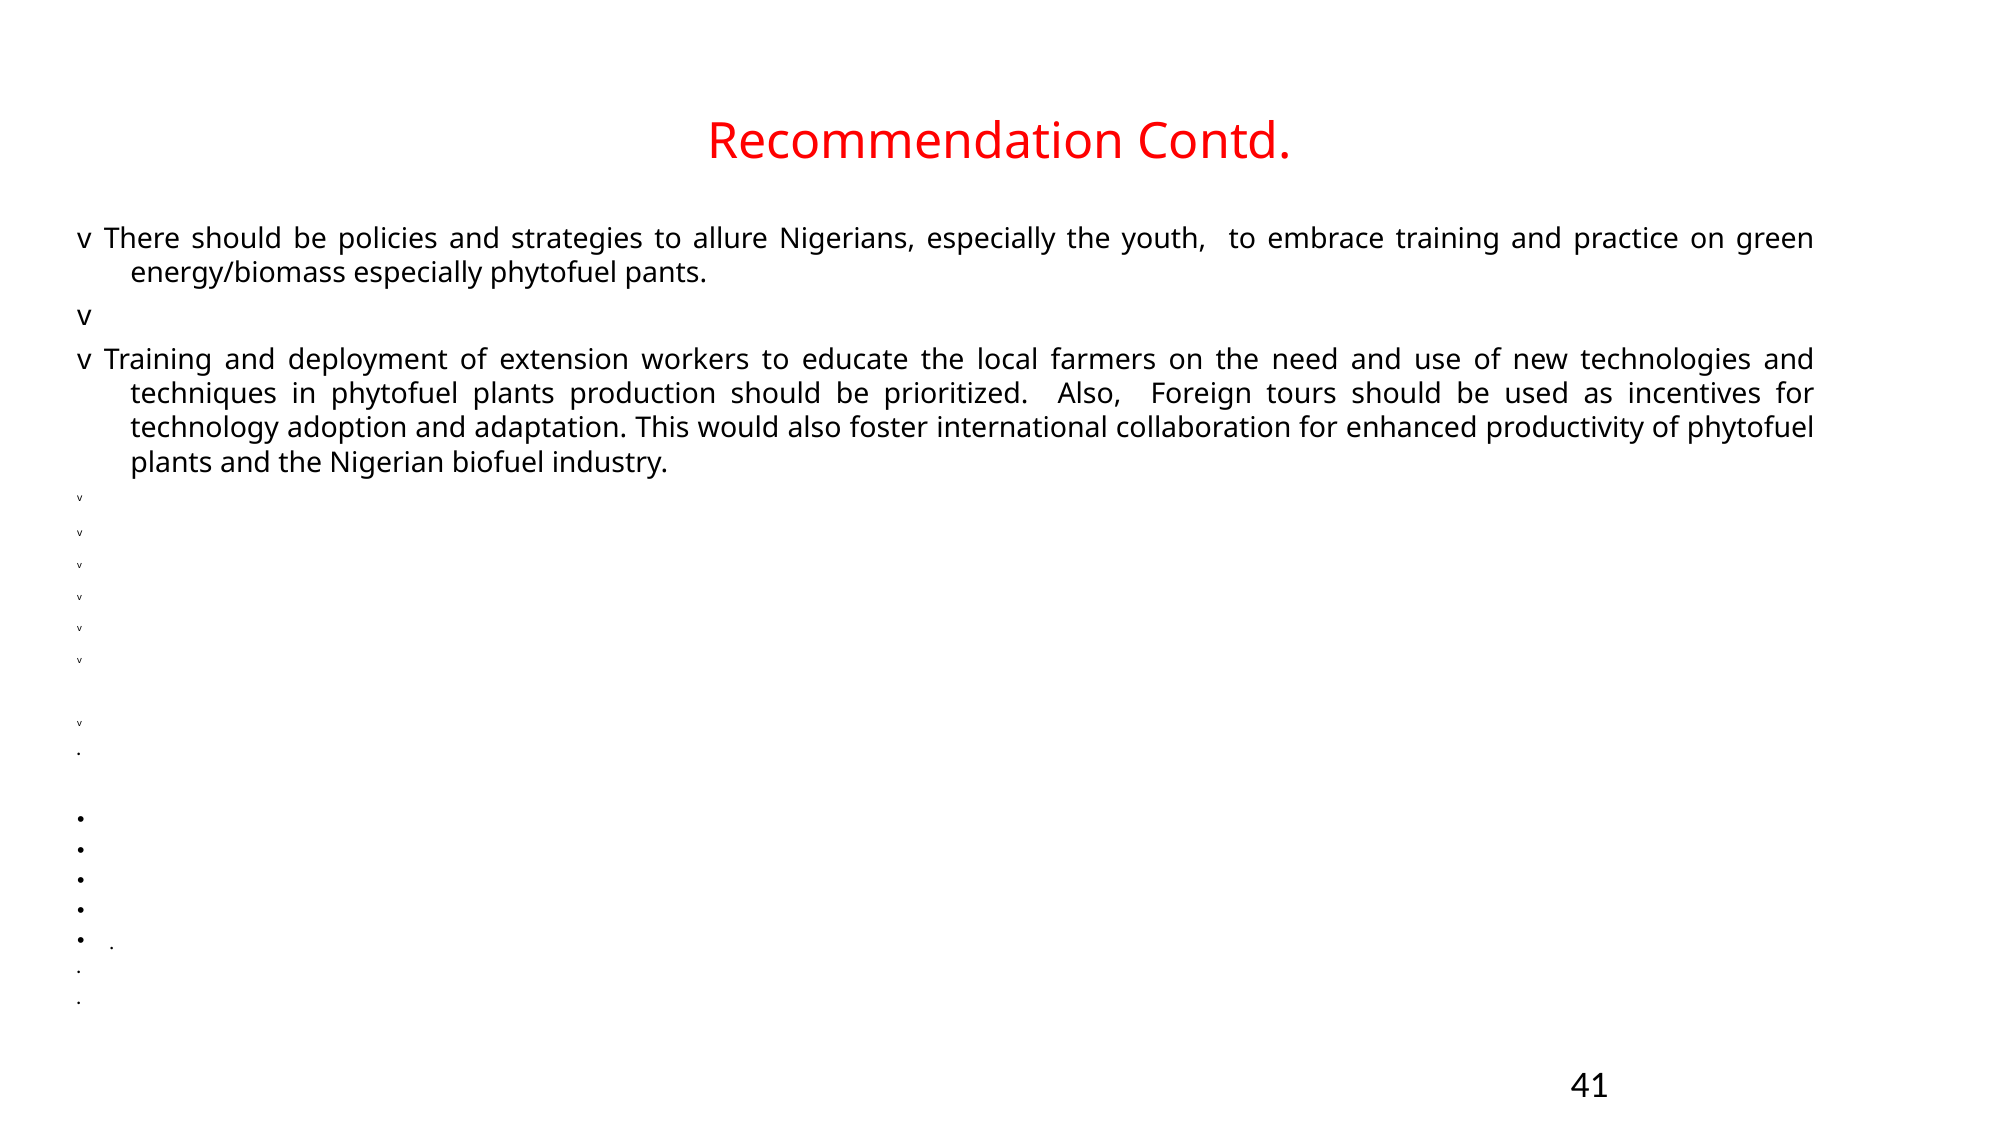

# Recommendation Contd.
There should be policies and strategies to allure Nigerians, especially the youth, to embrace training and practice on green energy/biomass especially phytofuel pants.
Training and deployment of extension workers to educate the local farmers on the need and use of new technologies and techniques in phytofuel plants production should be prioritized. Also, Foreign tours should be used as incentives for technology adoption and adaptation. This would also foster international collaboration for enhanced productivity of phytofuel plants and the Nigerian biofuel industry.
.